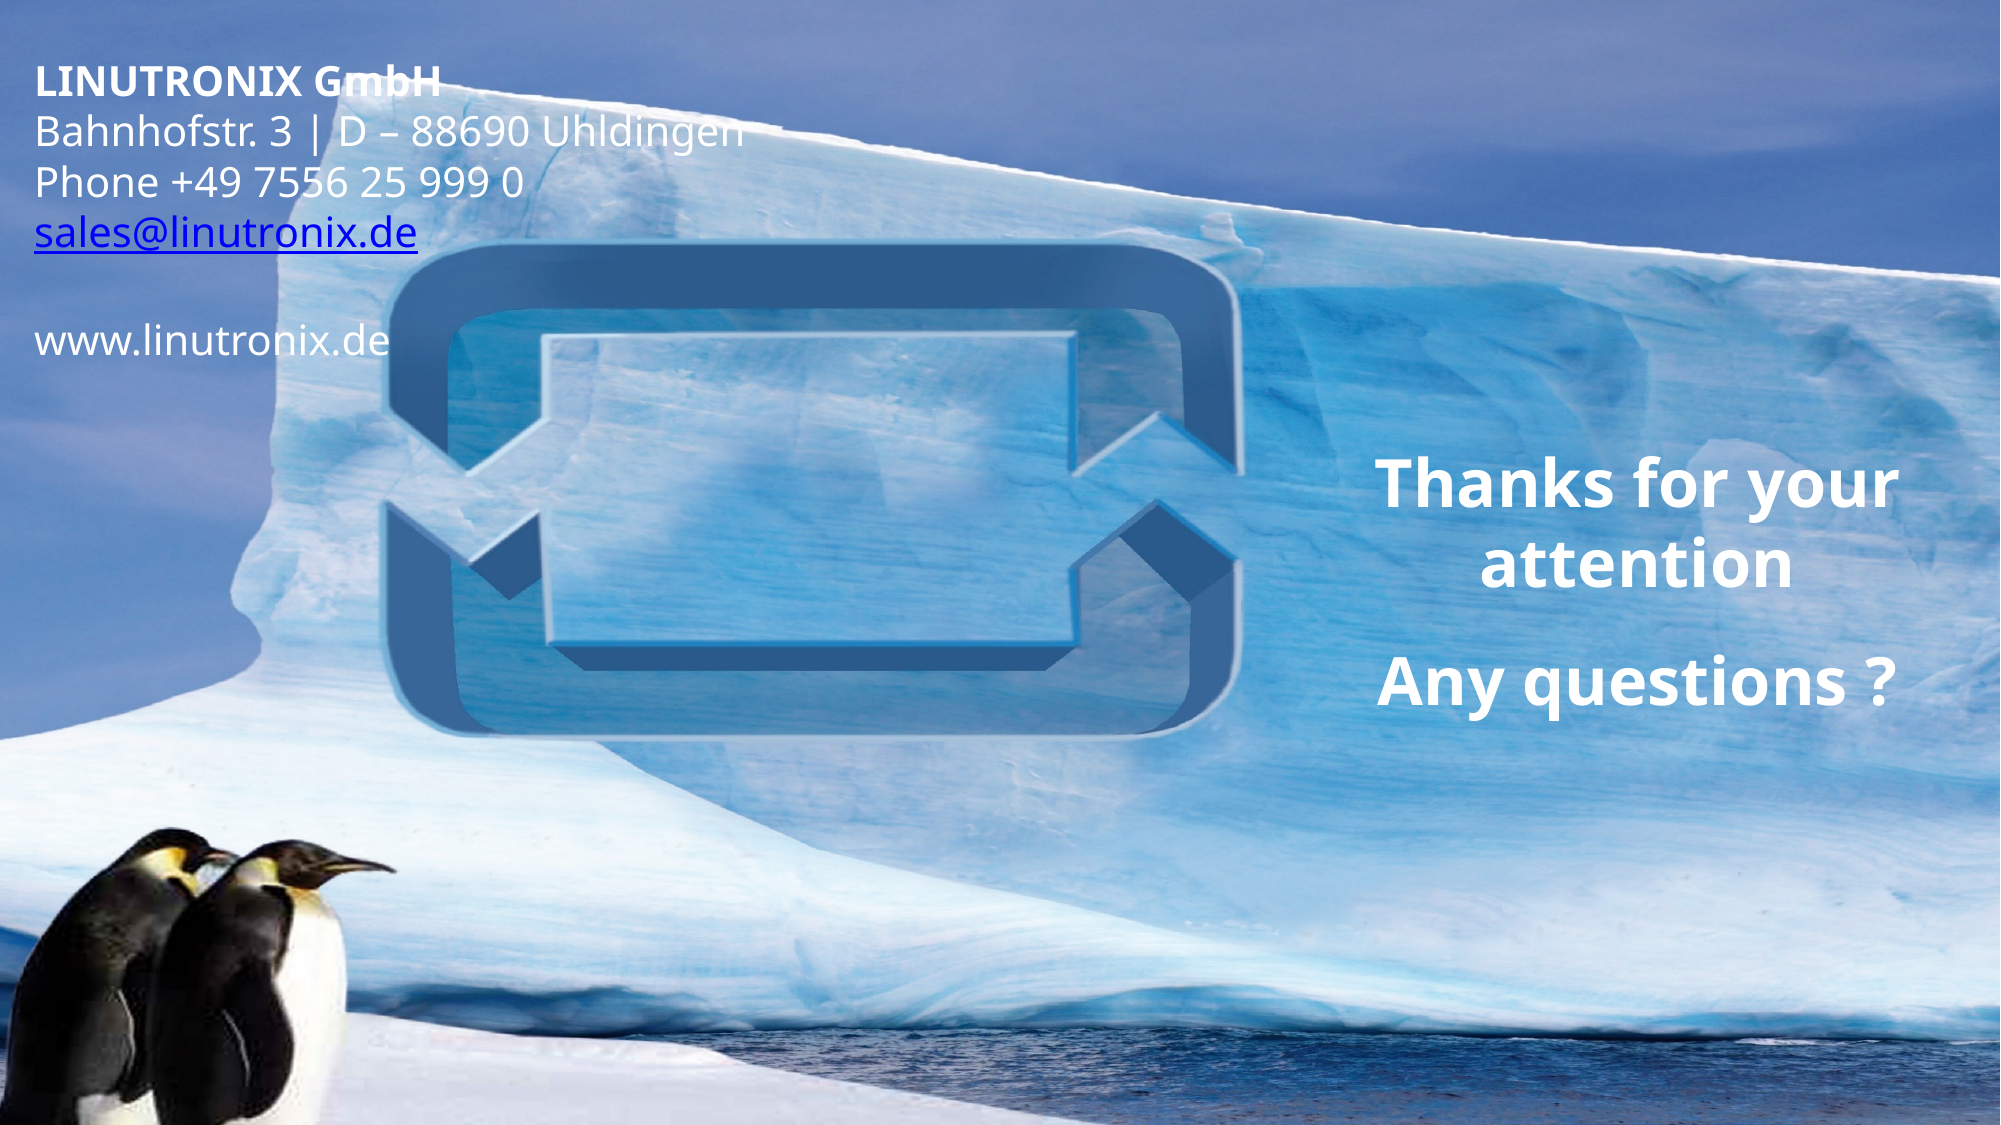

LINUTRONIX GmbH
Bahnhofstr. 3 | D – 88690 Uhldingen
Phone +49 7556 25 999 0
sales@linutronix.de
www.linutronix.de
#
Thanks for your attention
Any questions ?
Company 2023
Page
Page